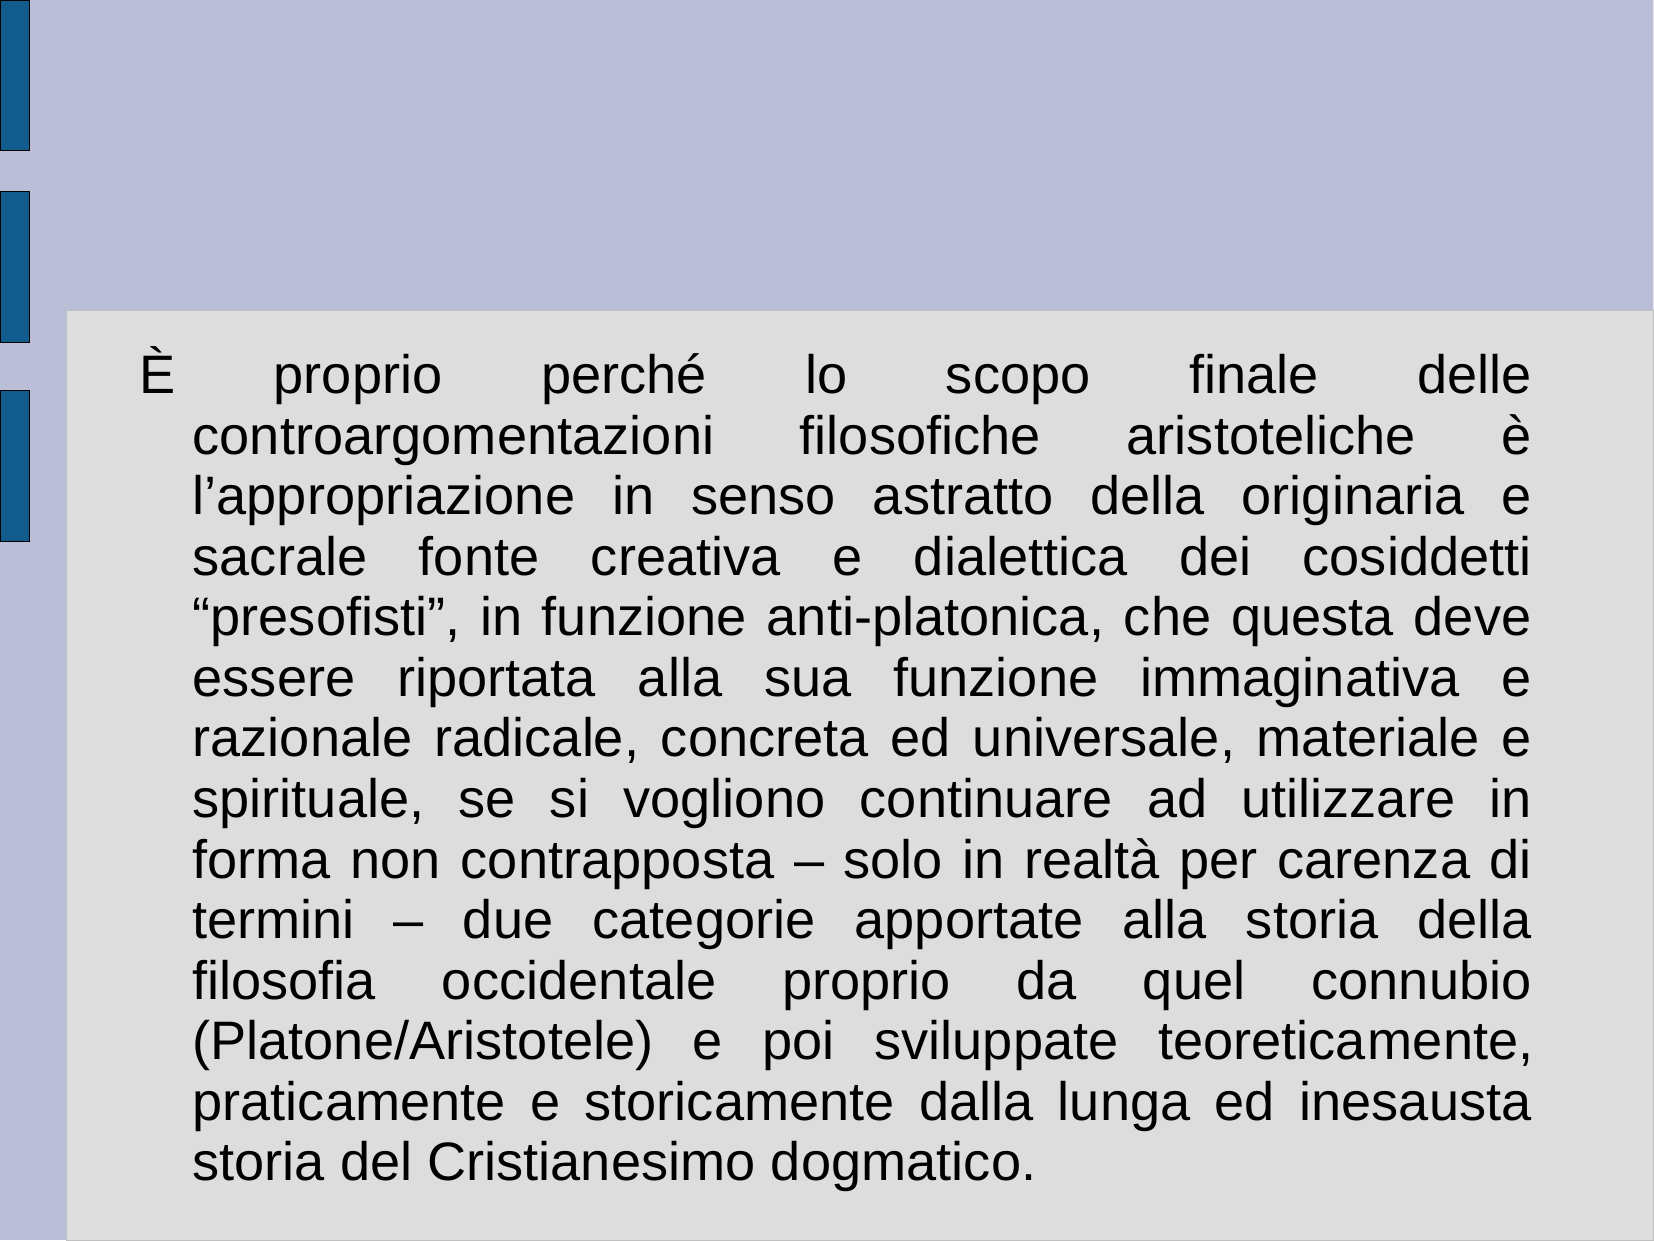

#
È proprio perché lo scopo finale delle controargomentazioni filosofiche aristoteliche è l’appropriazione in senso astratto della originaria e sacrale fonte creativa e dialettica dei cosiddetti “presofisti”, in funzione anti-platonica, che questa deve essere riportata alla sua funzione immaginativa e razionale radicale, concreta ed universale, materiale e spirituale, se si vogliono continuare ad utilizzare in forma non contrapposta – solo in realtà per carenza di termini – due categorie apportate alla storia della filosofia occidentale proprio da quel connubio (Platone/Aristotele) e poi sviluppate teoretica­mente, praticamente e storicamente dalla lunga ed inesausta storia del Cristianesimo dogmatico.